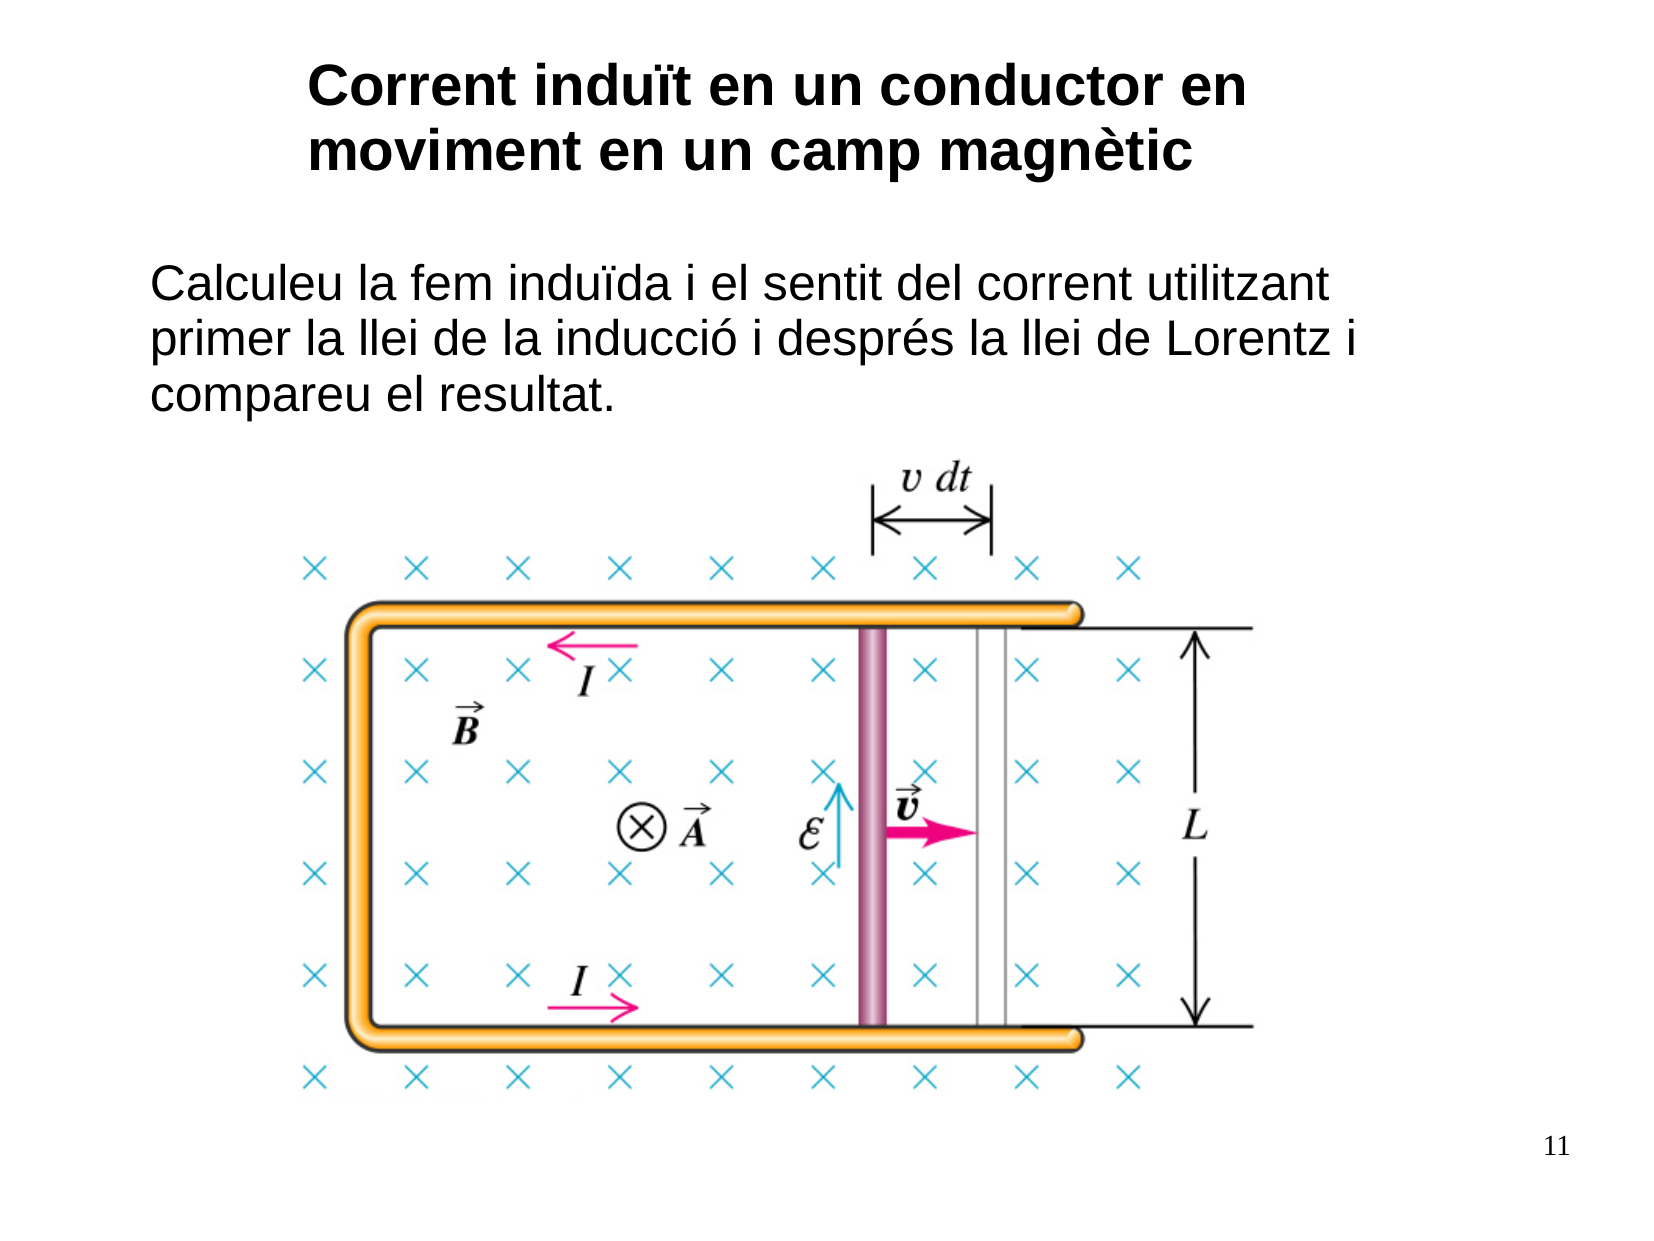

Corrent induït en un conductor en moviment en un camp magnètic
Calculeu la fem induïda i el sentit del corrent utilitzant primer la llei de la inducció i després la llei de Lorentz i compareu el resultat.
11